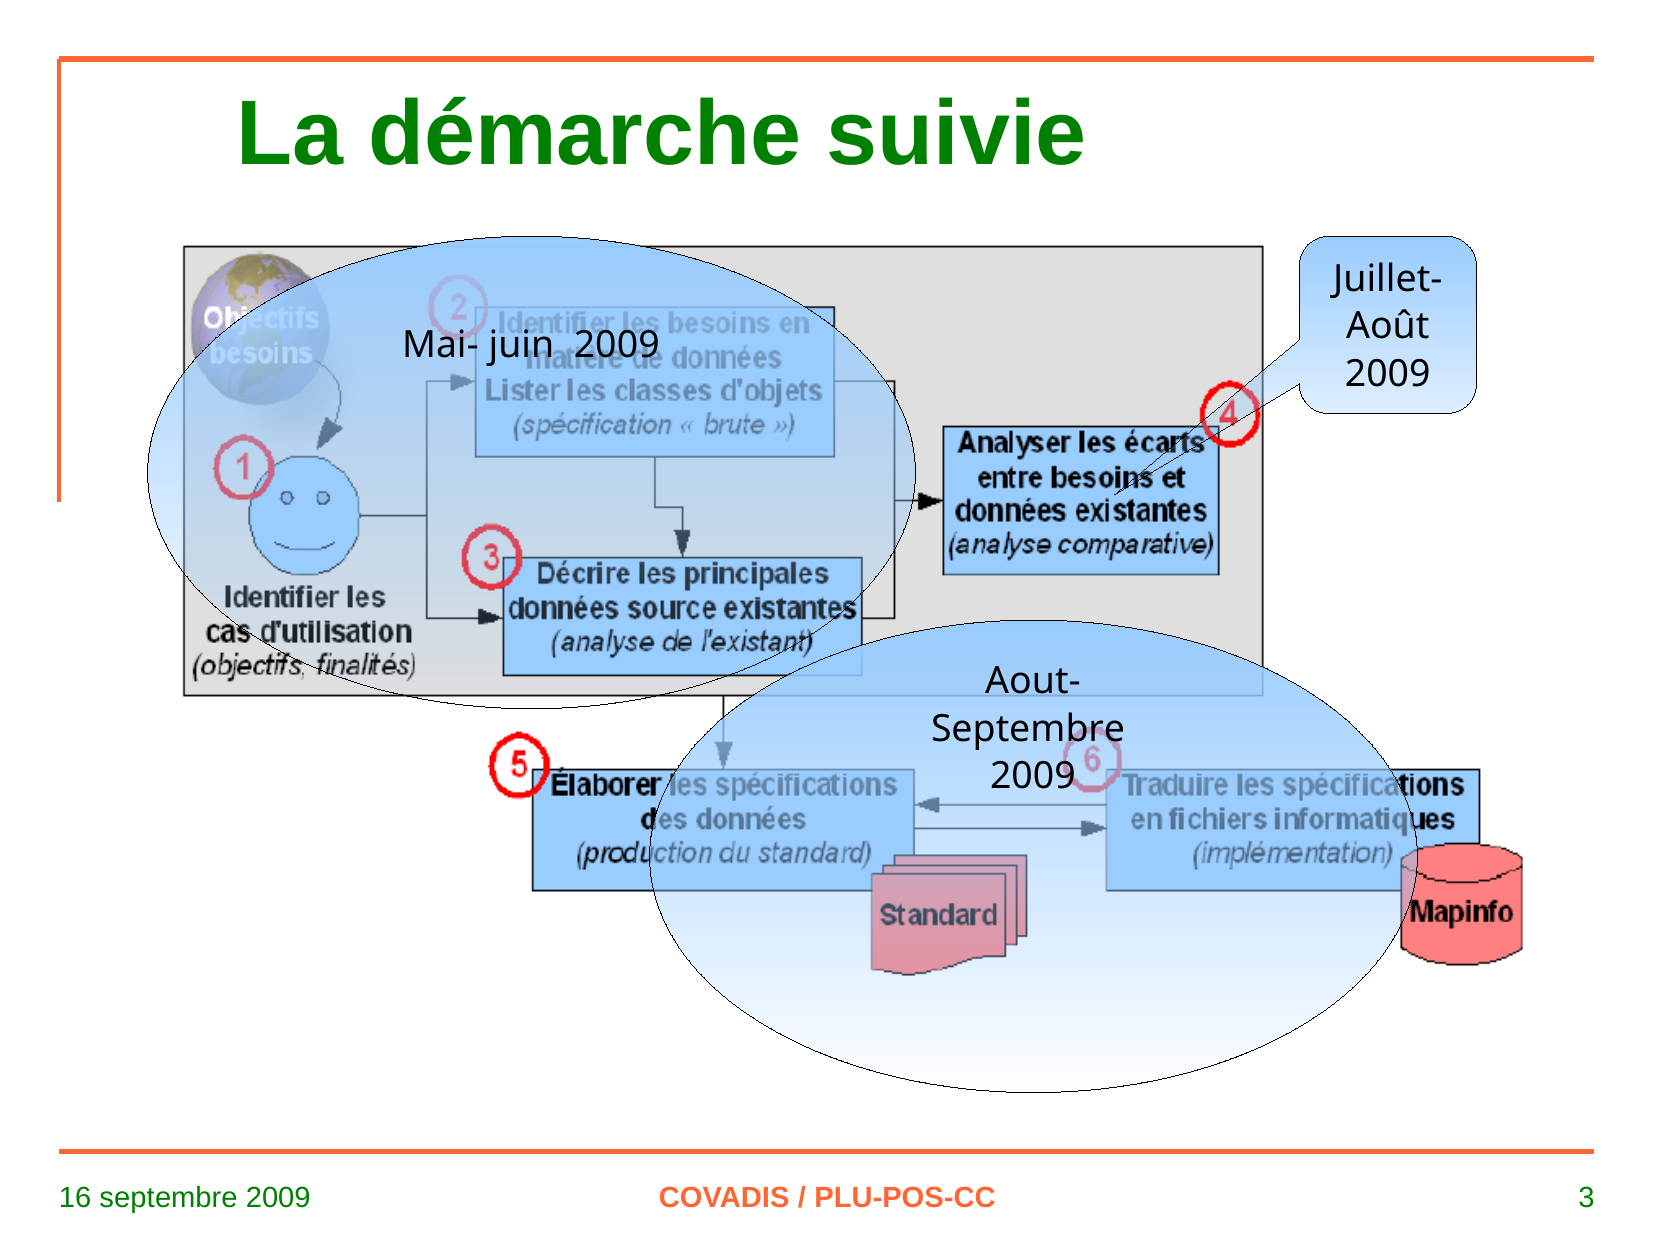

La démarche suivie
Mai- juin 2009
Juillet-Août 2009
#
Aout-Septembre 2009
16 septembre 2009
COVADIS / PLU-POS-CC
3